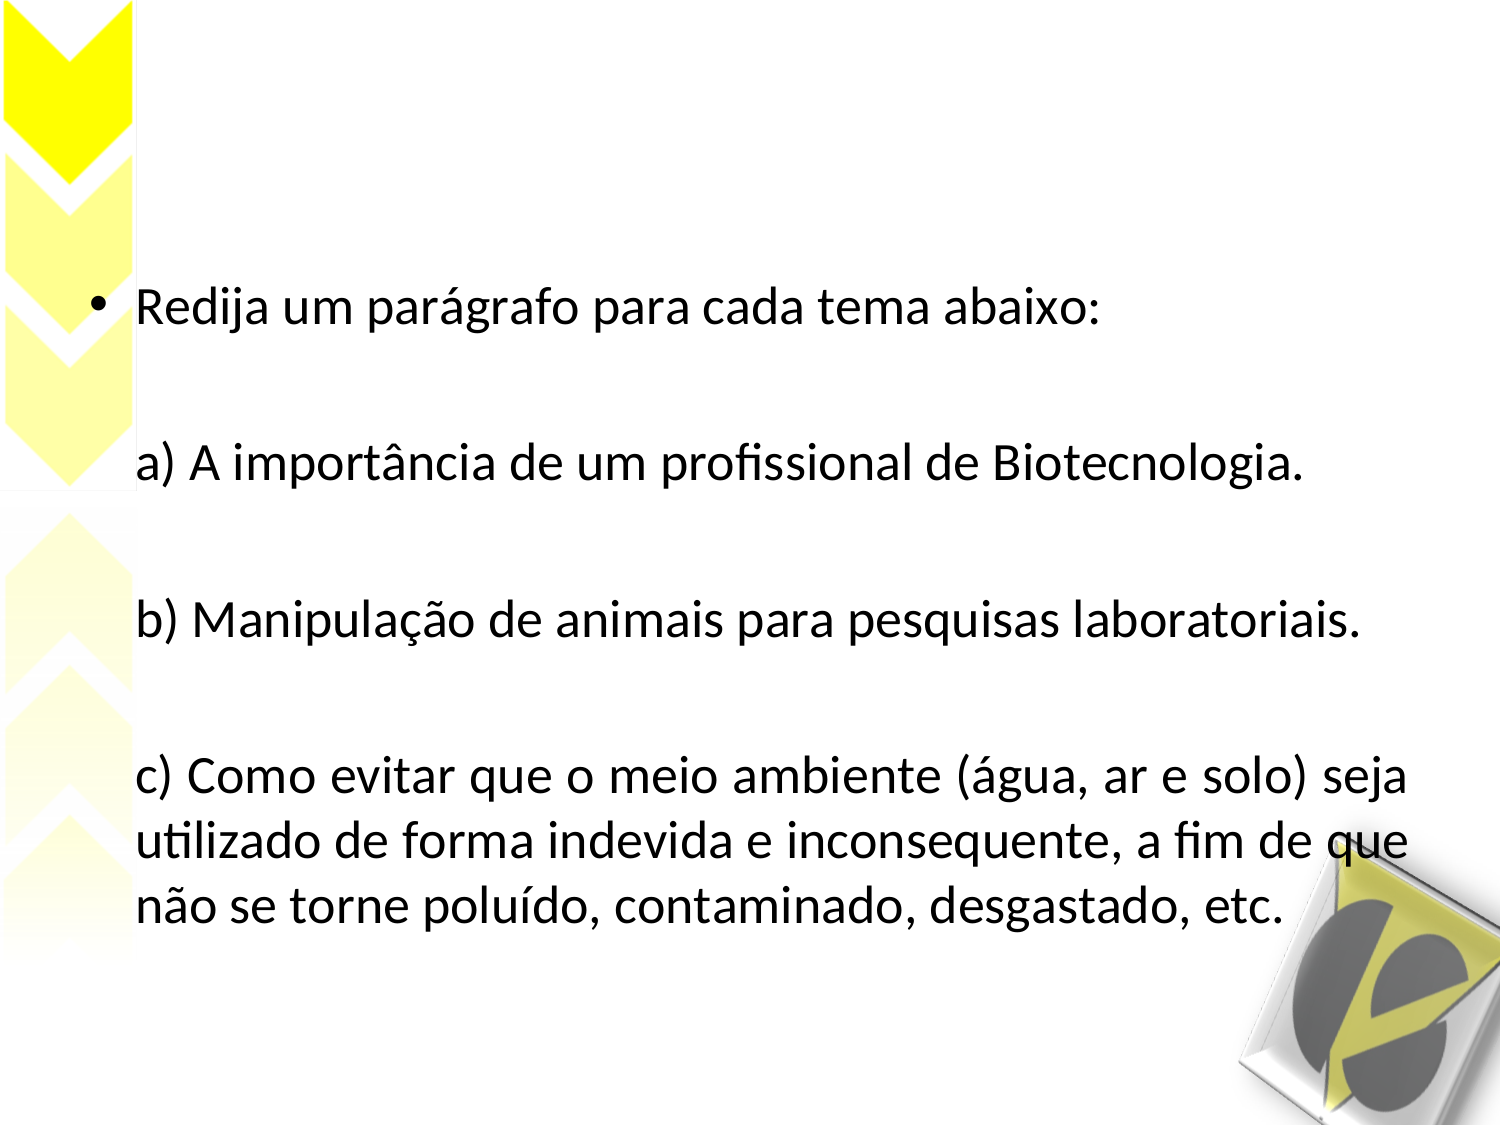

#
Redija um parágrafo para cada tema abaixo:
a) A importância de um profissional de Biotecnologia.
b) Manipulação de animais para pesquisas laboratoriais.
c) Como evitar que o meio ambiente (água, ar e solo) seja utilizado de forma indevida e inconsequente, a fim de que não se torne poluído, contaminado, desgastado, etc.